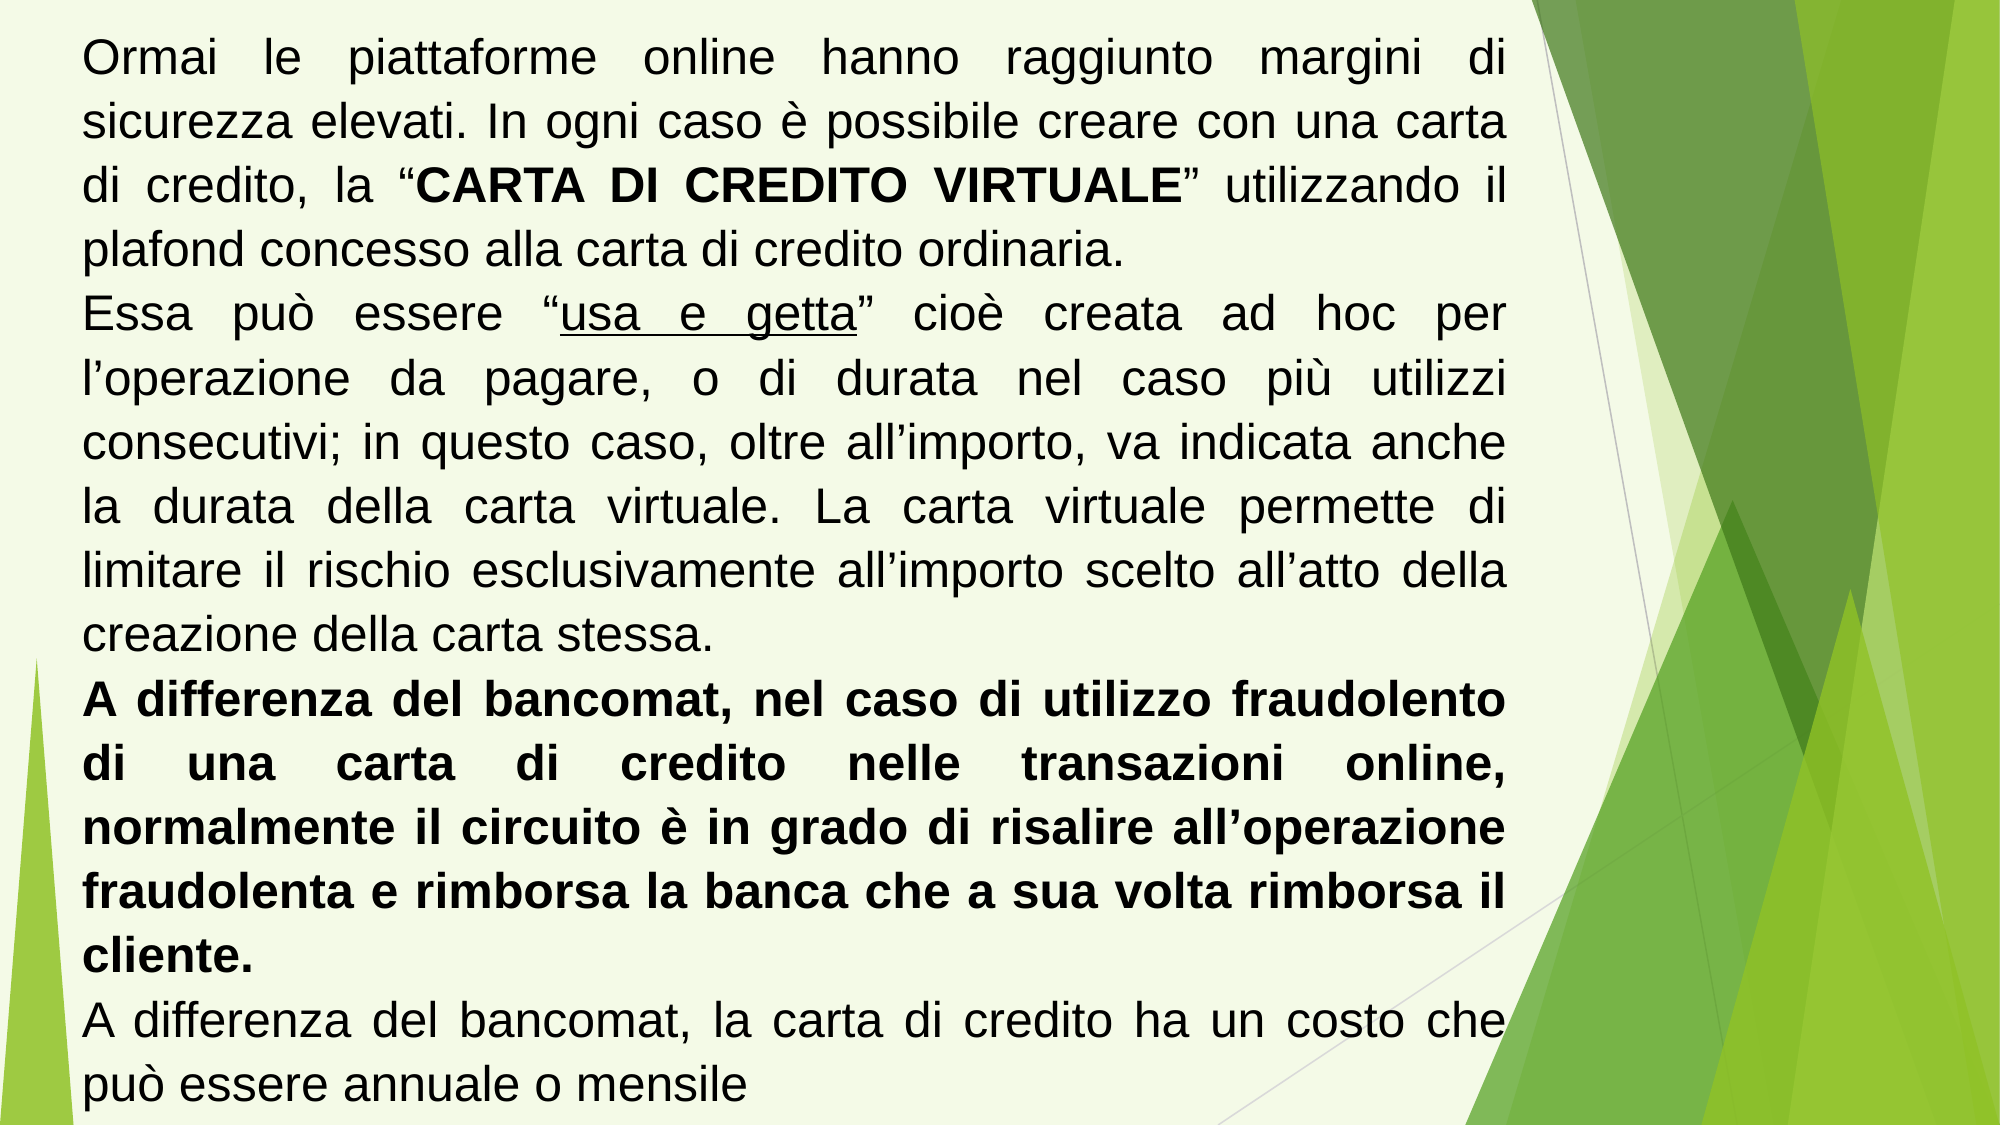

Ormai le piattaforme online hanno raggiunto margini di sicurezza elevati. In ogni caso è possibile creare con una carta di credito, la “CARTA DI CREDITO VIRTUALE” utilizzando il plafond concesso alla carta di credito ordinaria.
Essa può essere “usa e getta” cioè creata ad hoc per l’operazione da pagare, o di durata nel caso più utilizzi consecutivi; in questo caso, oltre all’importo, va indicata anche la durata della carta virtuale. La carta virtuale permette di limitare il rischio esclusivamente all’importo scelto all’atto della creazione della carta stessa.
A differenza del bancomat, nel caso di utilizzo fraudolento di una carta di credito nelle transazioni online, normalmente il circuito è in grado di risalire all’operazione fraudolenta e rimborsa la banca che a sua volta rimborsa il cliente.
A differenza del bancomat, la carta di credito ha un costo che può essere annuale o mensile